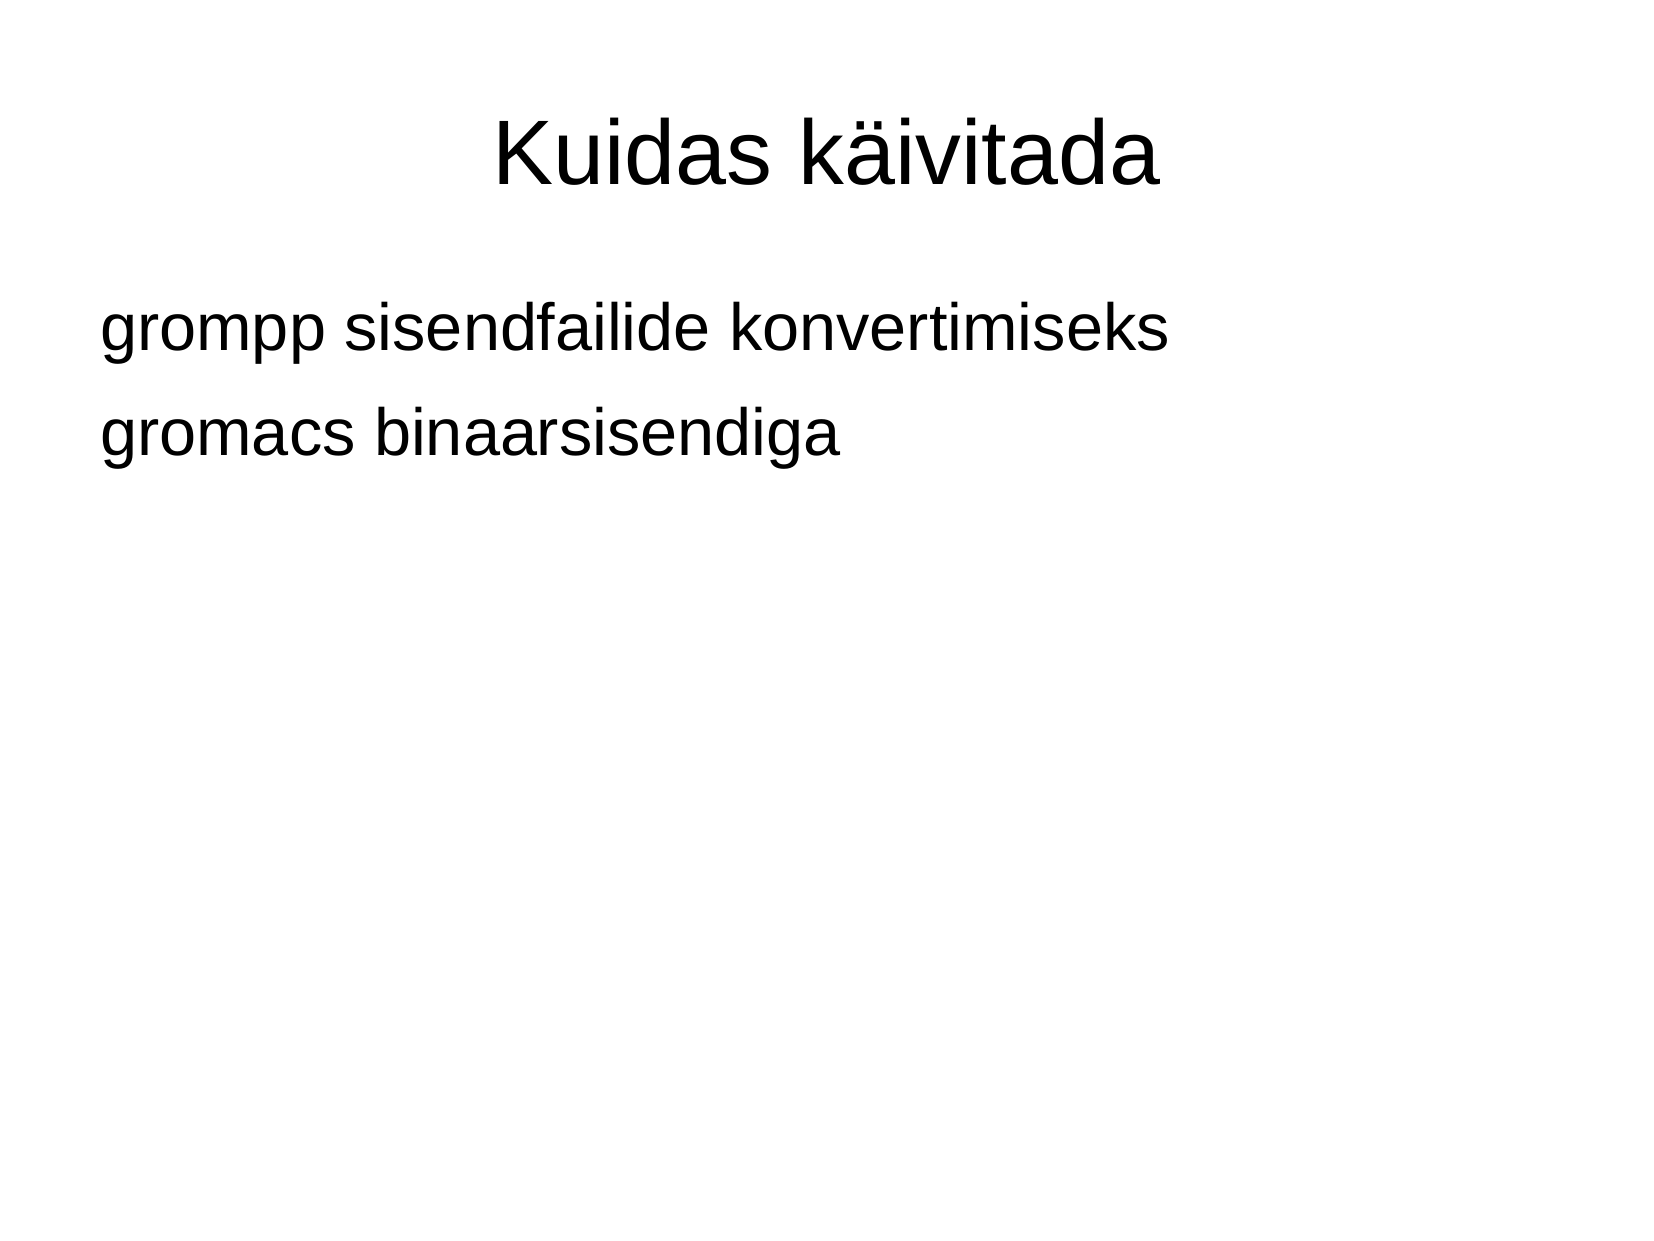

# Kuidas käivitada
grompp sisendfailide konvertimiseks
gromacs binaarsisendiga